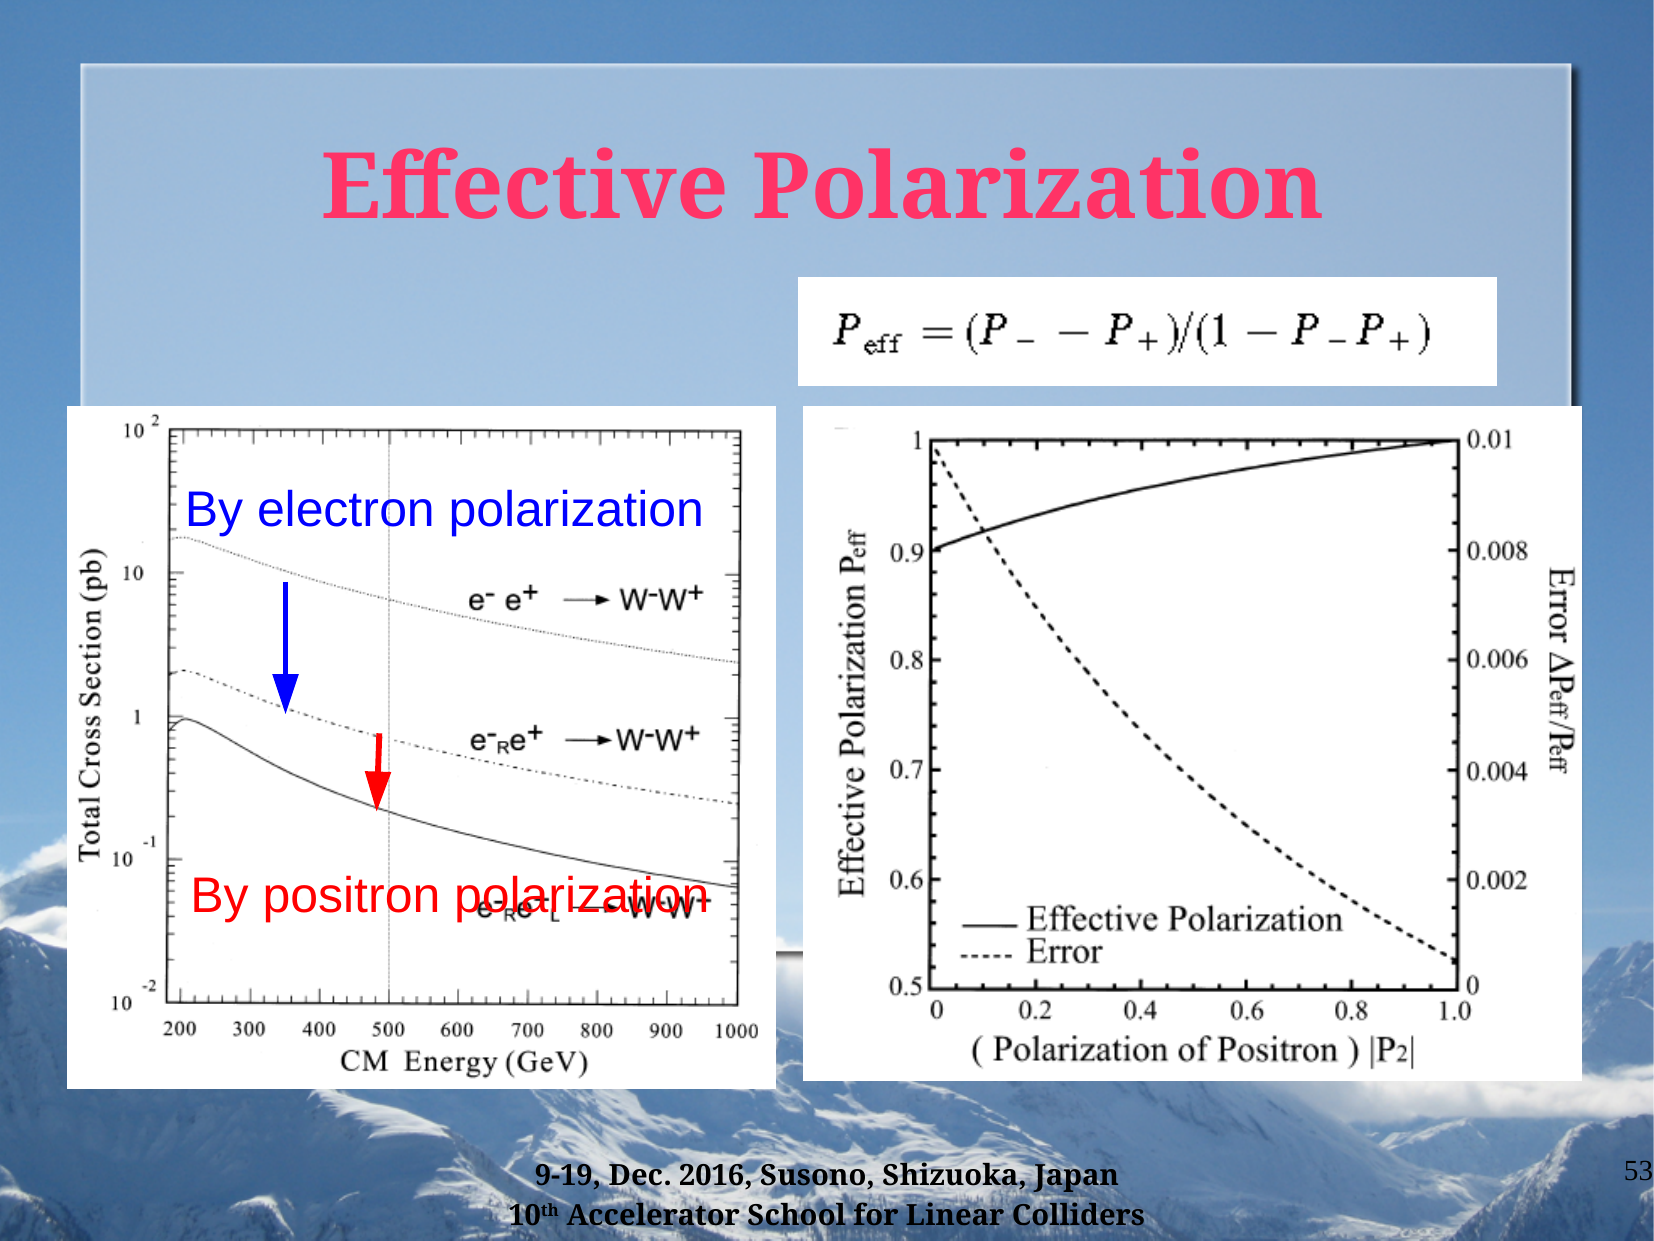

# Effective Polarization
By electron polarization
By positron polarization
53